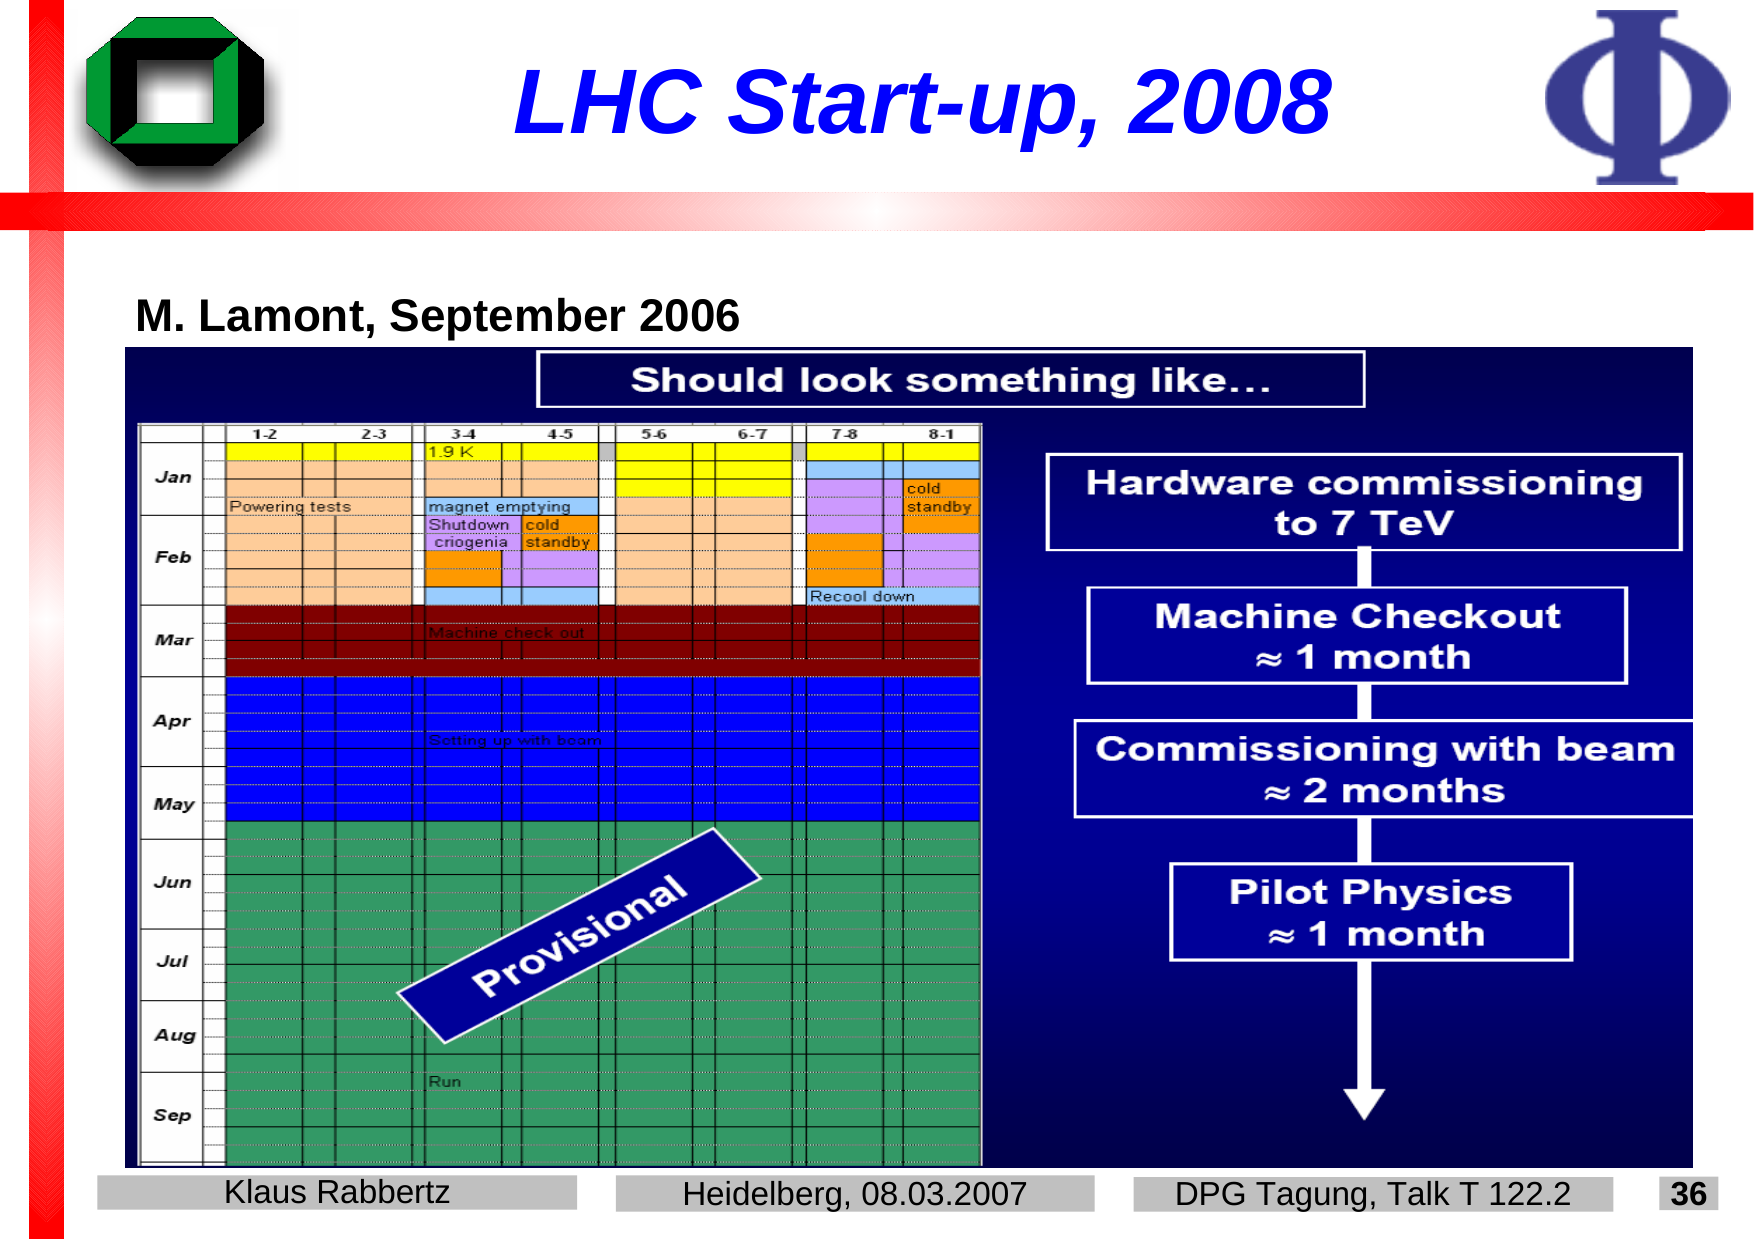

# LHC Start-up, 2008
M. Lamont, September 2006